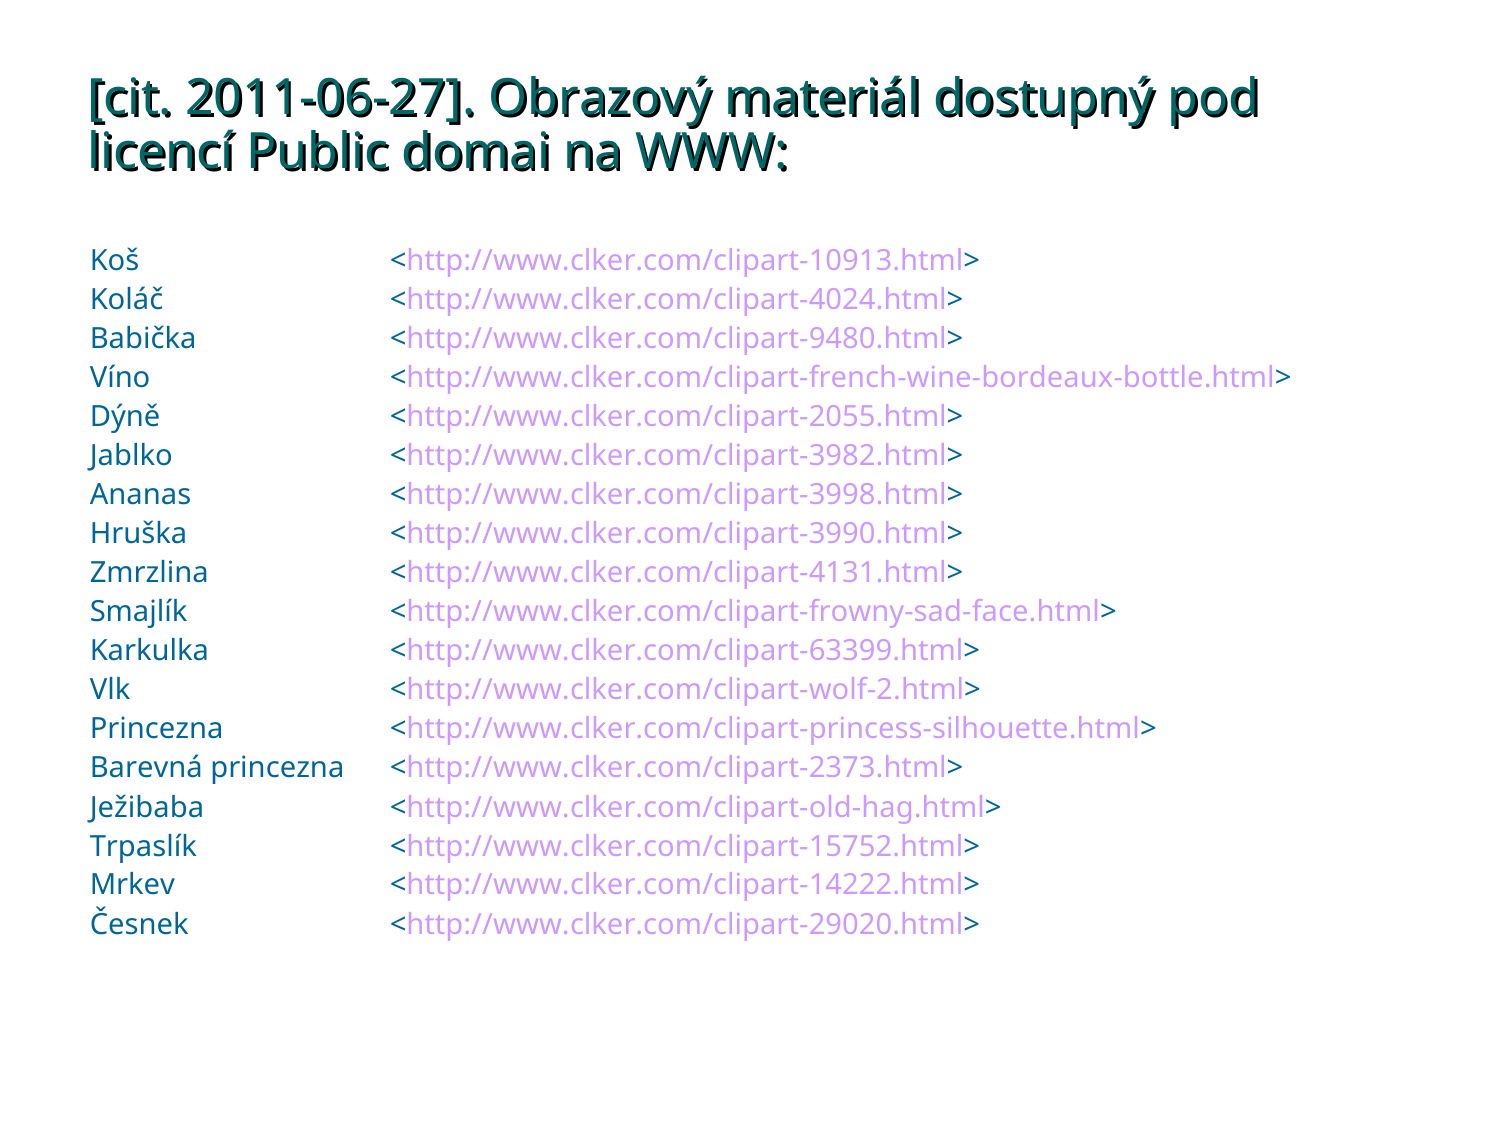

# [cit. 2011-06-27]. Obrazový materiál dostupný pod licencí Public domai na WWW:
Koš			<http://www.clker.com/clipart-10913.html>
Koláč		<http://www.clker.com/clipart-4024.html>
Babička		<http://www.clker.com/clipart-9480.html>
Víno		<http://www.clker.com/clipart-french-wine-bordeaux-bottle.html>
Dýně		<http://www.clker.com/clipart-2055.html>
Jablko		<http://www.clker.com/clipart-3982.html>
Ananas		<http://www.clker.com/clipart-3998.html>
Hruška		<http://www.clker.com/clipart-3990.html>
Zmrzlina		<http://www.clker.com/clipart-4131.html>
Smajlík		<http://www.clker.com/clipart-frowny-sad-face.html>
Karkulka		<http://www.clker.com/clipart-63399.html>
Vlk			<http://www.clker.com/clipart-wolf-2.html>
Princezna		<http://www.clker.com/clipart-princess-silhouette.html>
Barevná princezna	<http://www.clker.com/clipart-2373.html>
Ježibaba		<http://www.clker.com/clipart-old-hag.html>
Trpaslík		<http://www.clker.com/clipart-15752.html>
Mrkev		<http://www.clker.com/clipart-14222.html>
Česnek		<http://www.clker.com/clipart-29020.html>